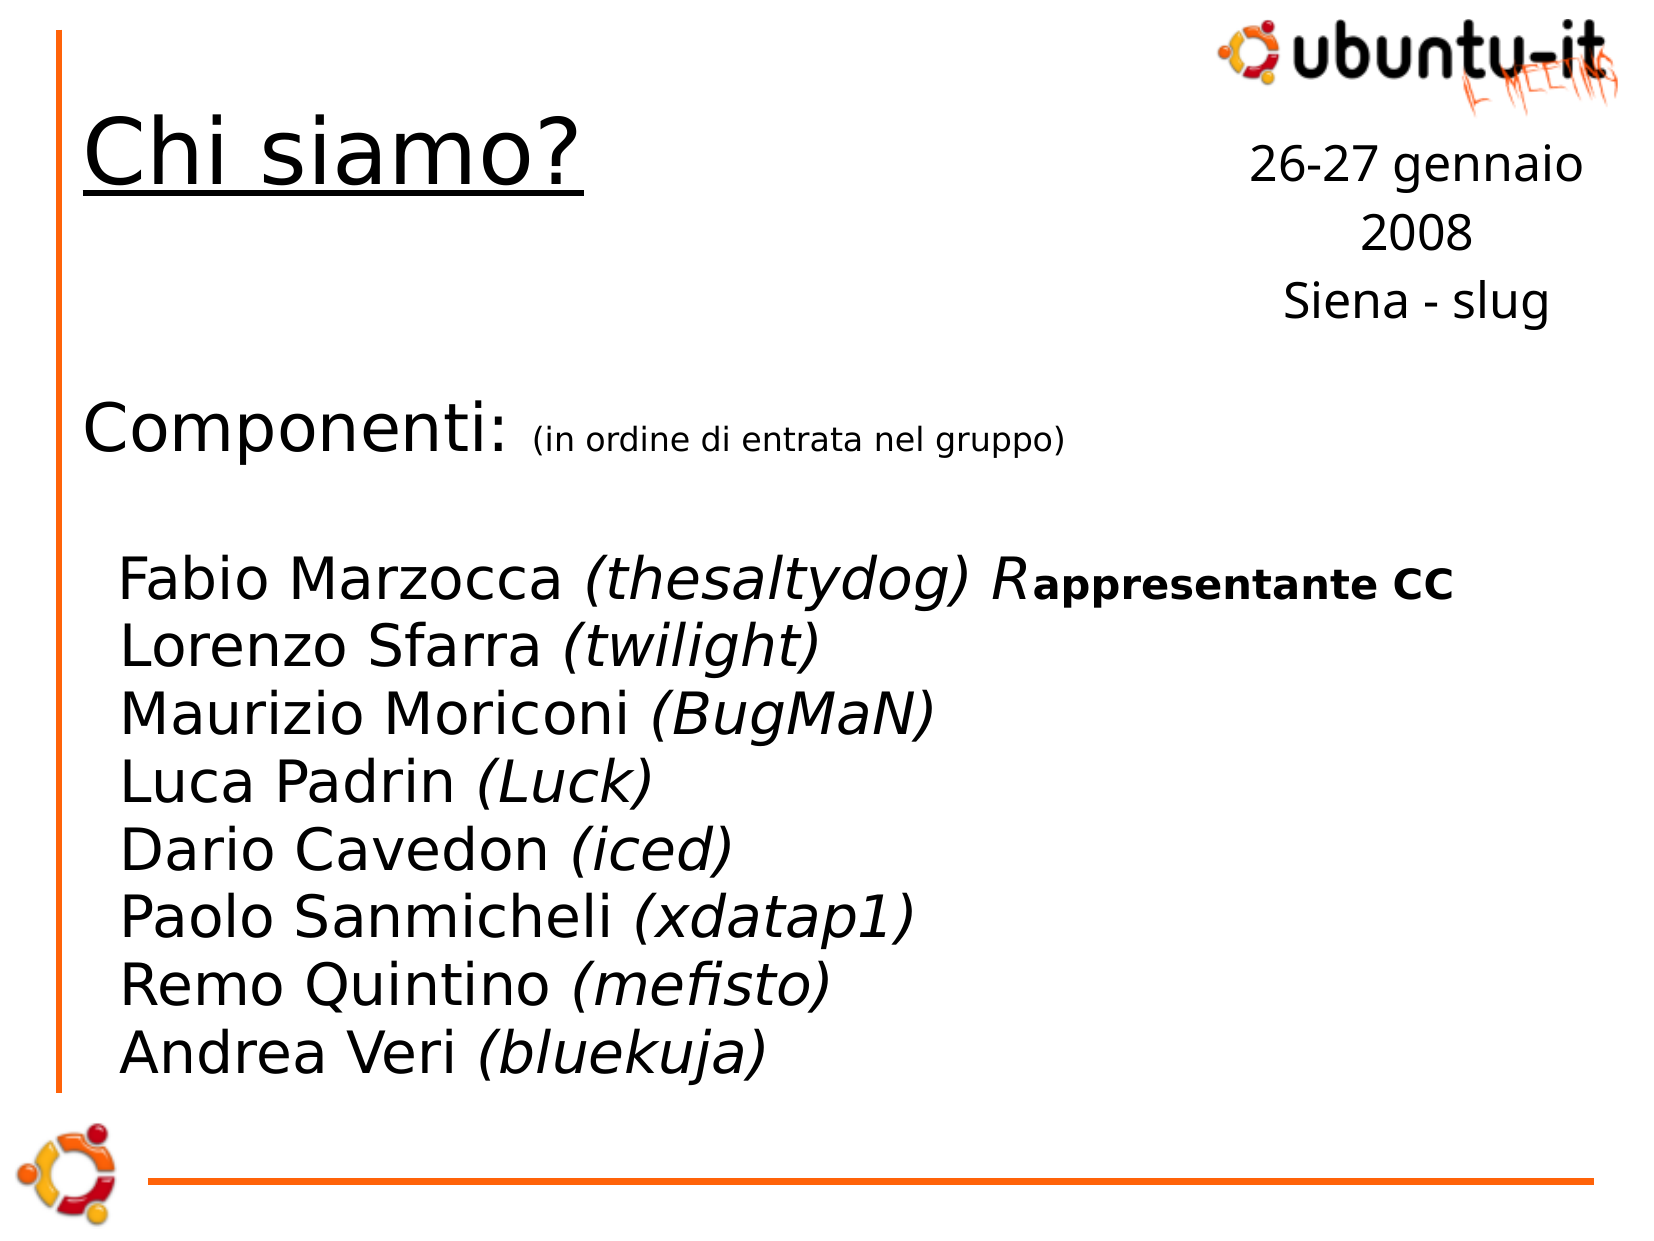

# Chi siamo?
Componenti: (in ordine di entrata nel gruppo)
 Fabio Marzocca (thesaltydog) Rappresentante CC
 Lorenzo Sfarra (twilight)
 Maurizio Moriconi (BugMaN)
 Luca Padrin (Luck)
 Dario Cavedon (iced)
 Paolo Sanmicheli (xdatap1)
 Remo Quintino (mefisto)
 Andrea Veri (bluekuja)